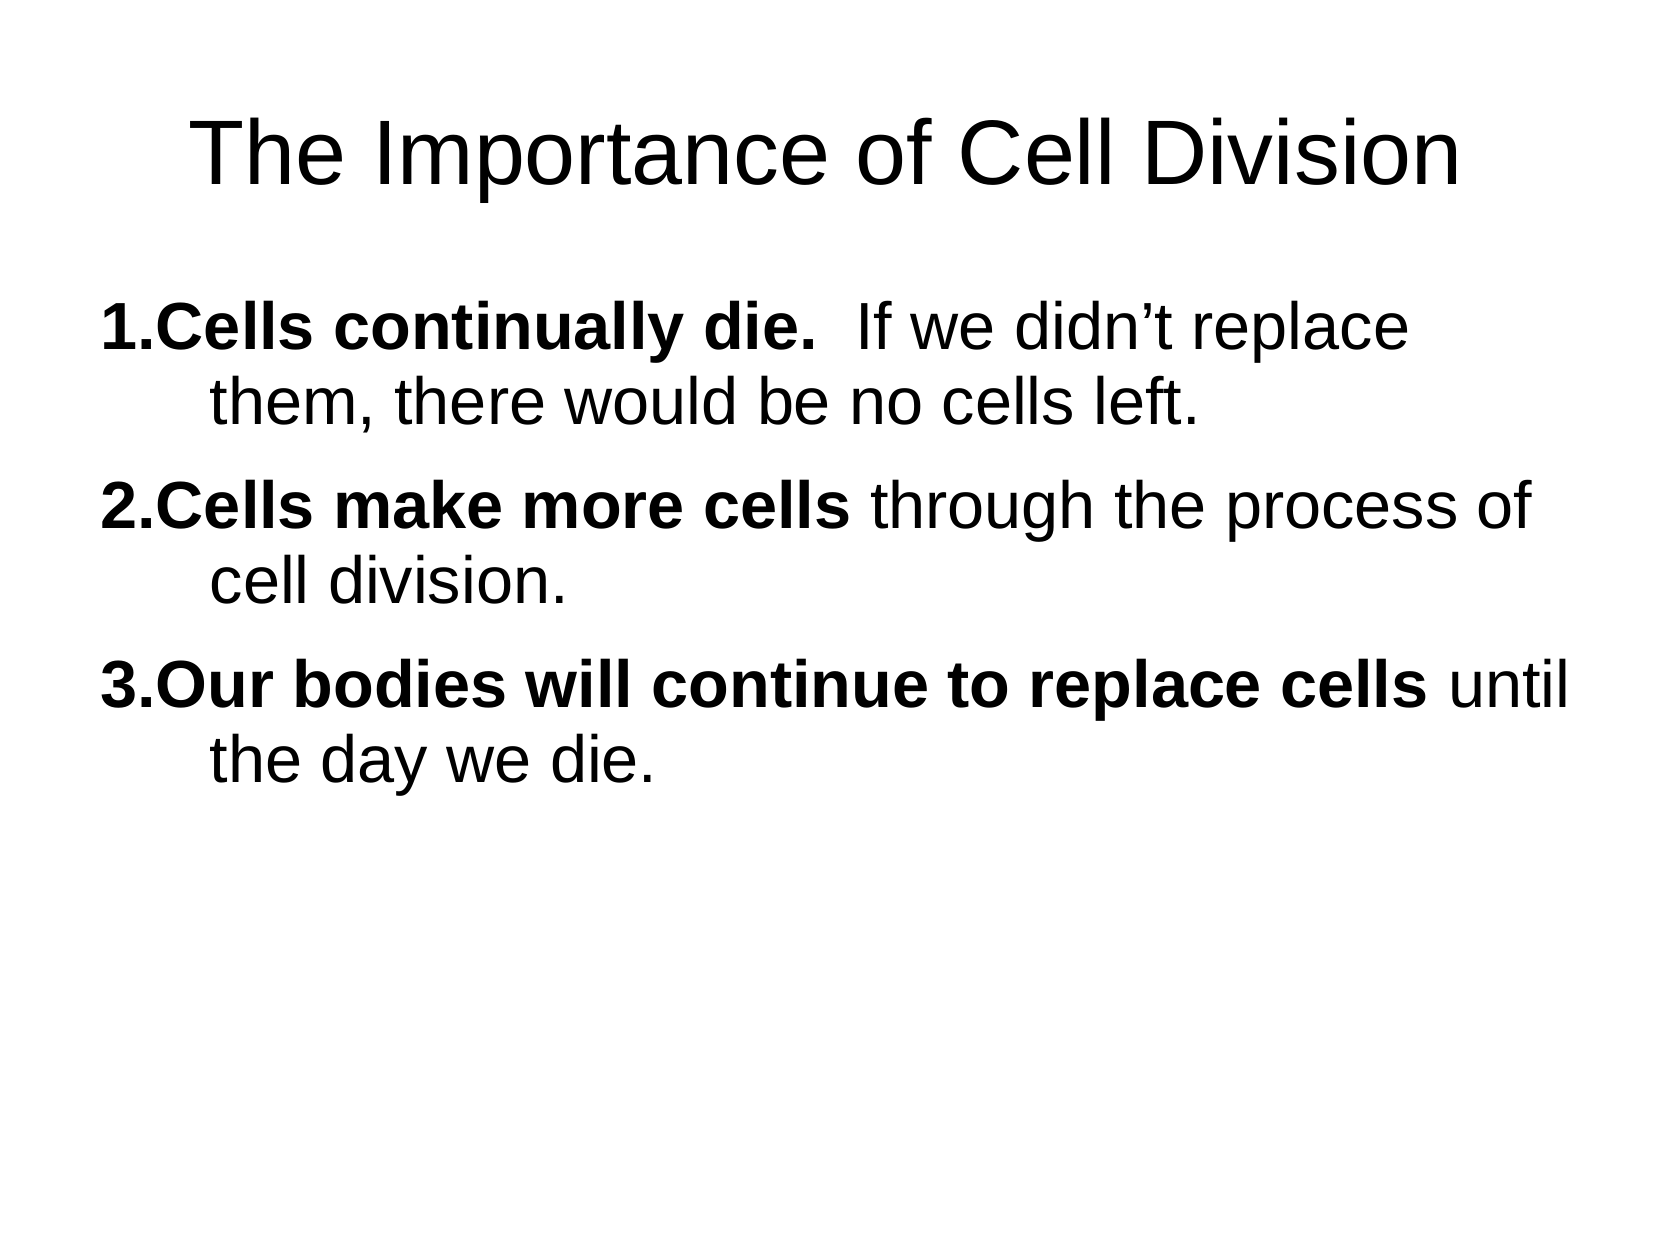

# The Importance of Cell Division
Cells continually die. If we didn’t replace them, there would be no cells left.
Cells make more cells through the process of cell division.
Our bodies will continue to replace cells until the day we die.